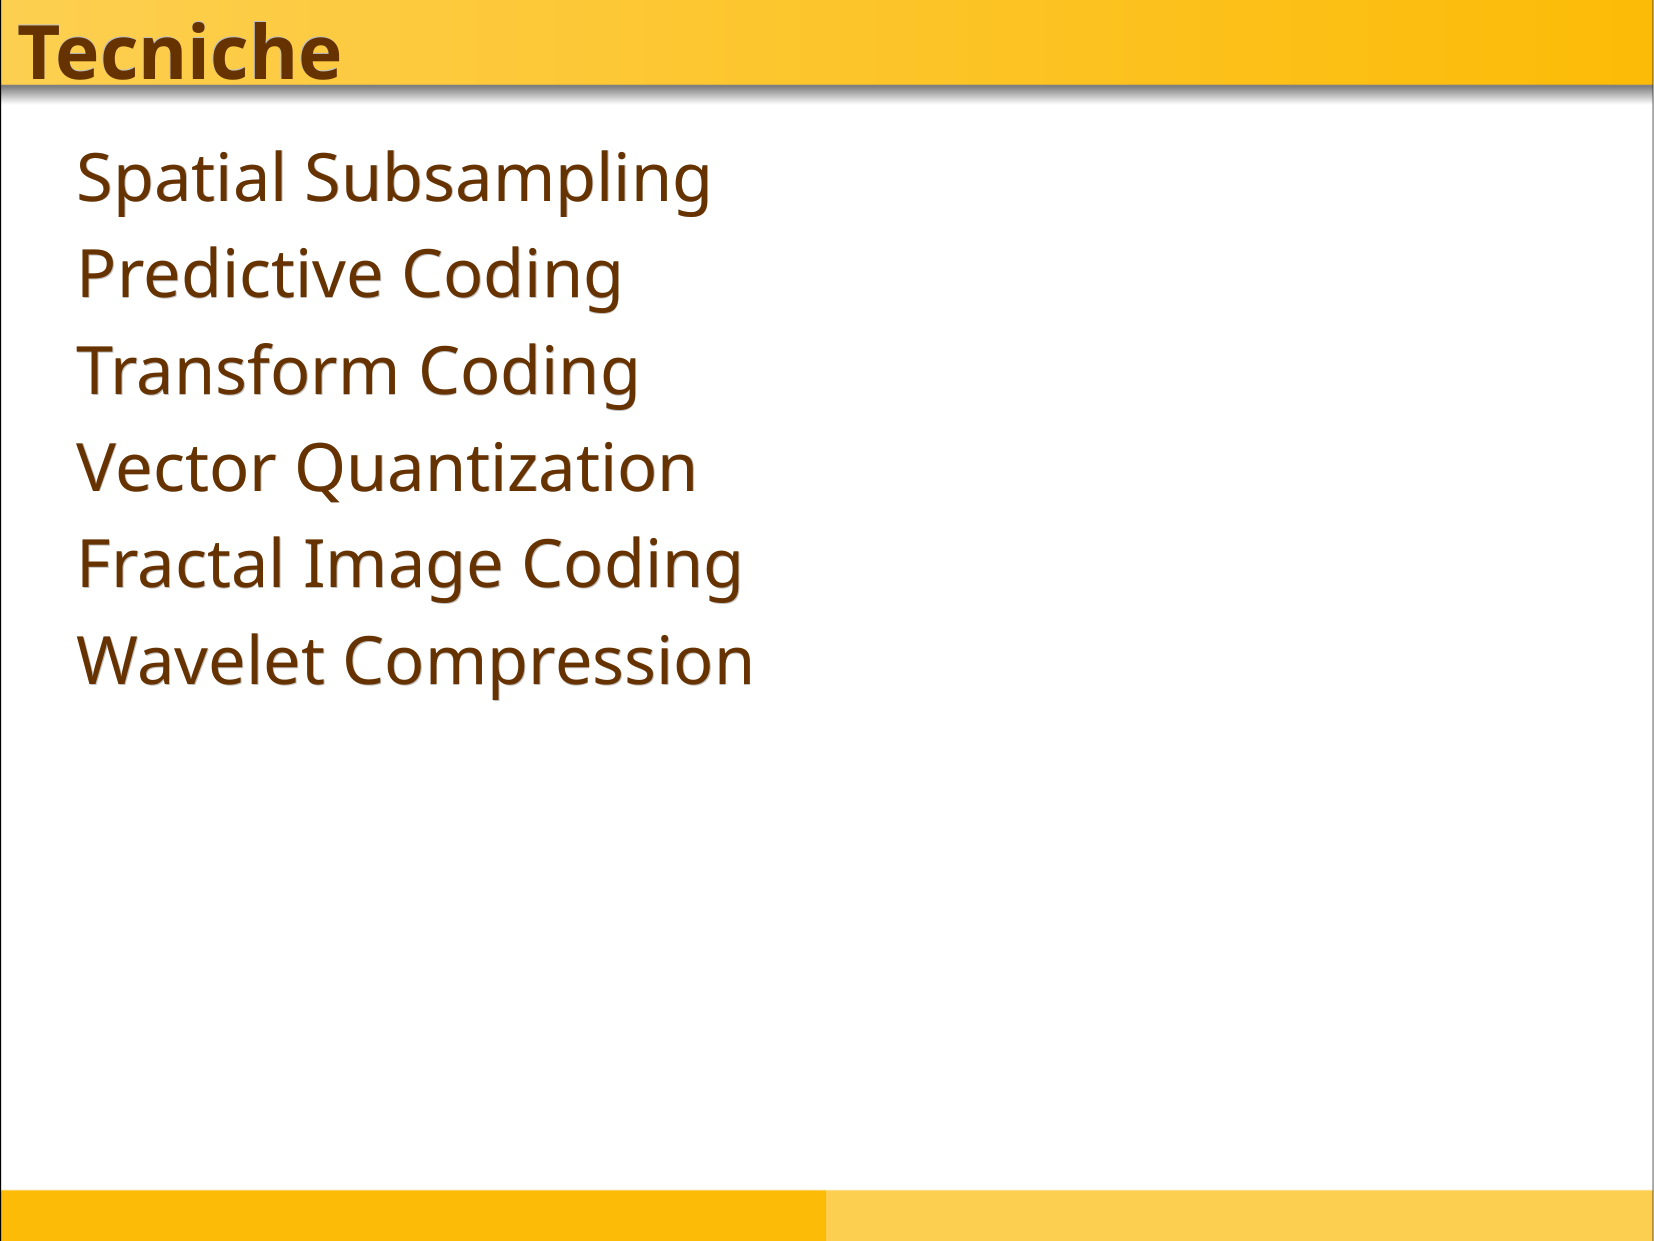

# Tecniche
Spatial Subsampling
Predictive Coding
Transform Coding
Vector Quantization
Fractal Image Coding
Wavelet Compression